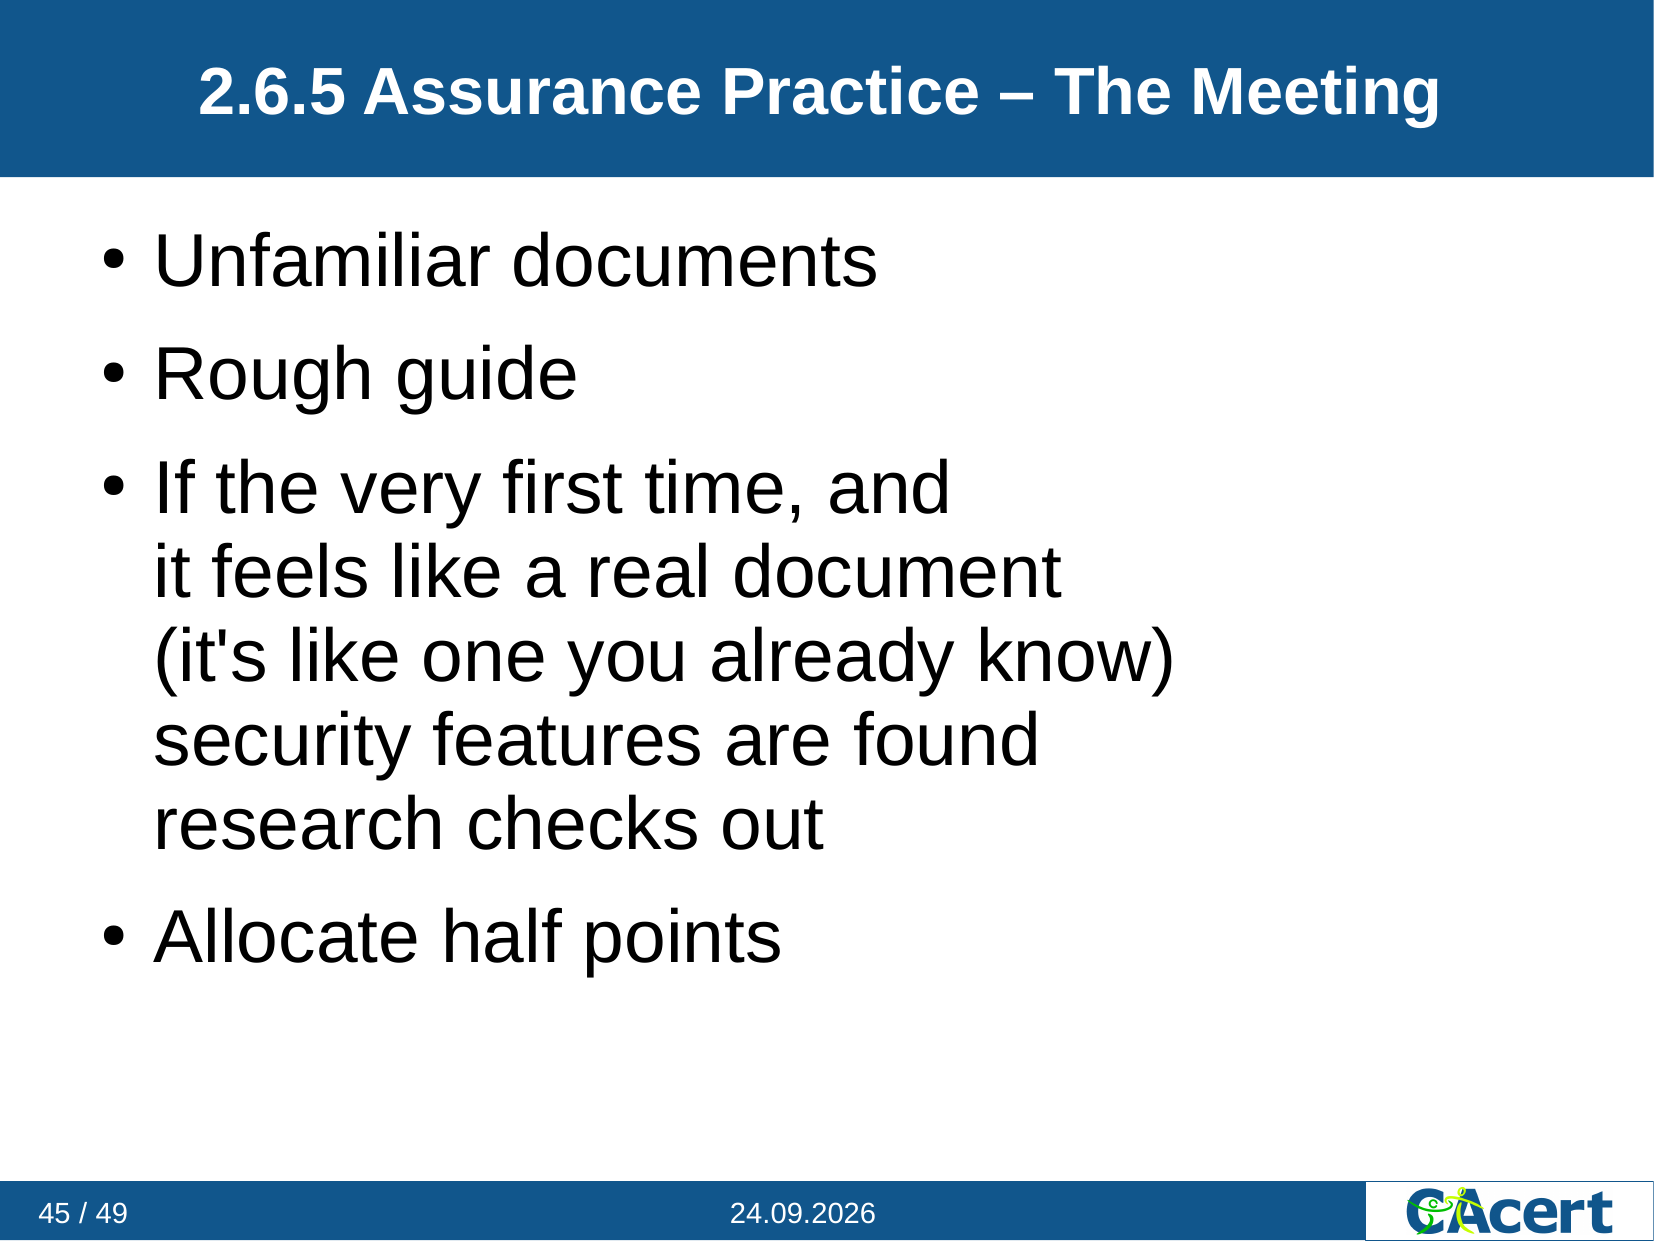

# 2.6.5 Assurance Practice – The Meeting
Unfamiliar documents
Rough guide
If the very first time, and
it feels like a real document
(it's like one you already know)
security features are found
research checks out
Allocate half points